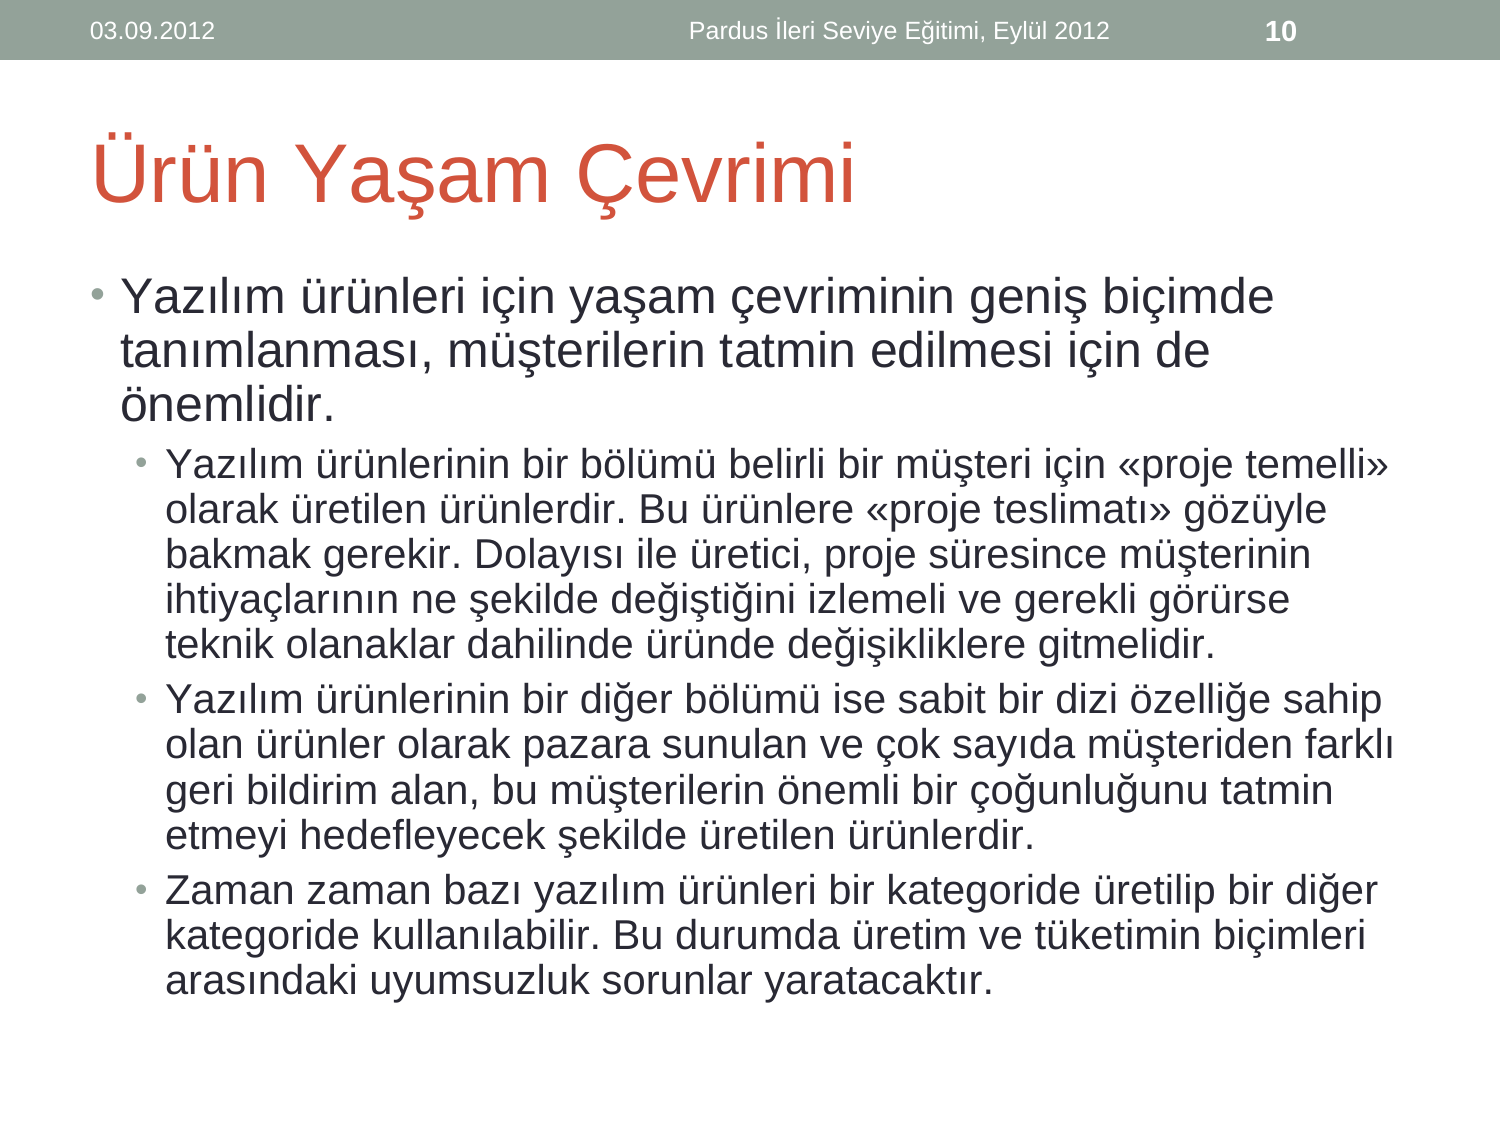

03.09.2012
Pardus İleri Seviye Eğitimi, Eylül 2012
# Ürün Yaşam Çevrimi
Yazılım ürünleri için yaşam çevriminin geniş biçimde tanımlanması, müşterilerin tatmin edilmesi için de önemlidir.
Yazılım ürünlerinin bir bölümü belirli bir müşteri için «proje temelli» olarak üretilen ürünlerdir. Bu ürünlere «proje teslimatı» gözüyle bakmak gerekir. Dolayısı ile üretici, proje süresince müşterinin ihtiyaçlarının ne şekilde değiştiğini izlemeli ve gerekli görürse teknik olanaklar dahilinde üründe değişikliklere gitmelidir.
Yazılım ürünlerinin bir diğer bölümü ise sabit bir dizi özelliğe sahip olan ürünler olarak pazara sunulan ve çok sayıda müşteriden farklı geri bildirim alan, bu müşterilerin önemli bir çoğunluğunu tatmin etmeyi hedefleyecek şekilde üretilen ürünlerdir.
Zaman zaman bazı yazılım ürünleri bir kategoride üretilip bir diğer kategoride kullanılabilir. Bu durumda üretim ve tüketimin biçimleri arasındaki uyumsuzluk sorunlar yaratacaktır.